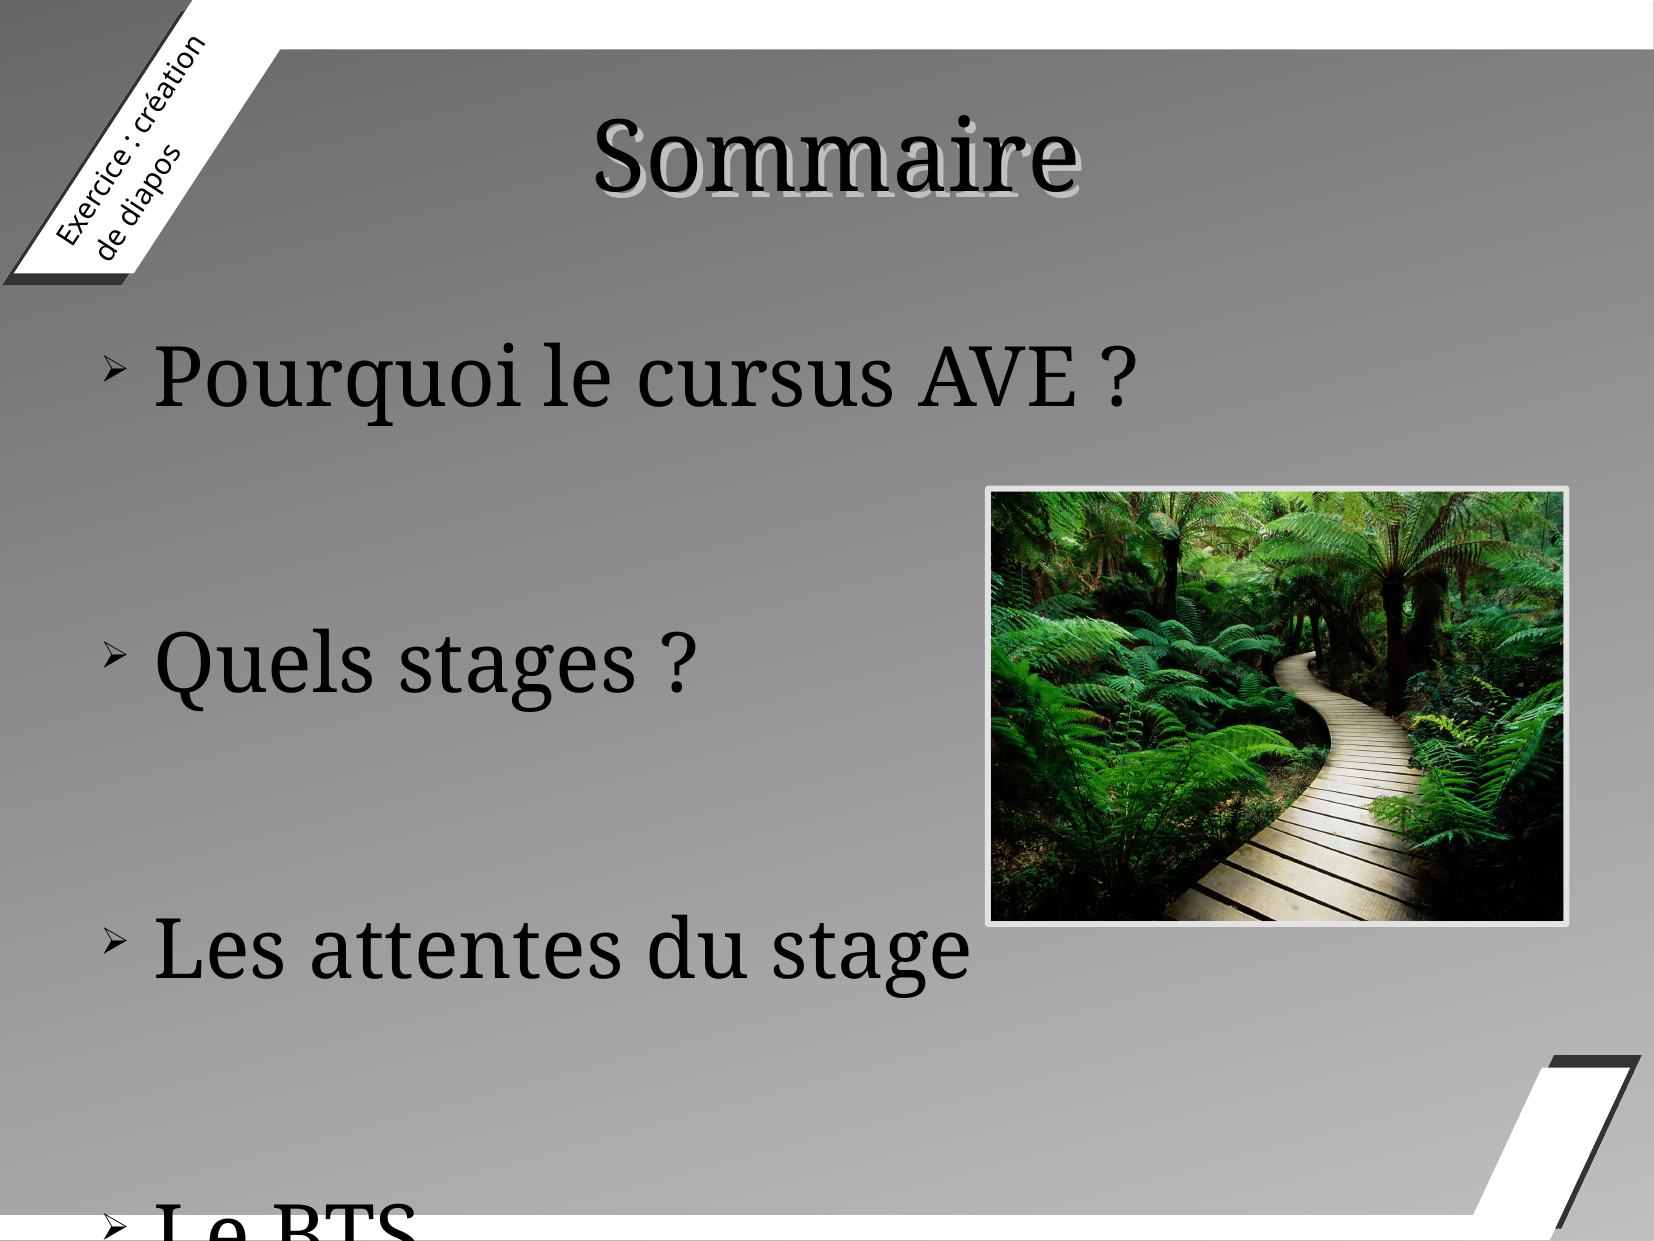

# Sommaire
Pourquoi le cursus AVE ?
Quels stages ?
Les attentes du stage
Le BTS